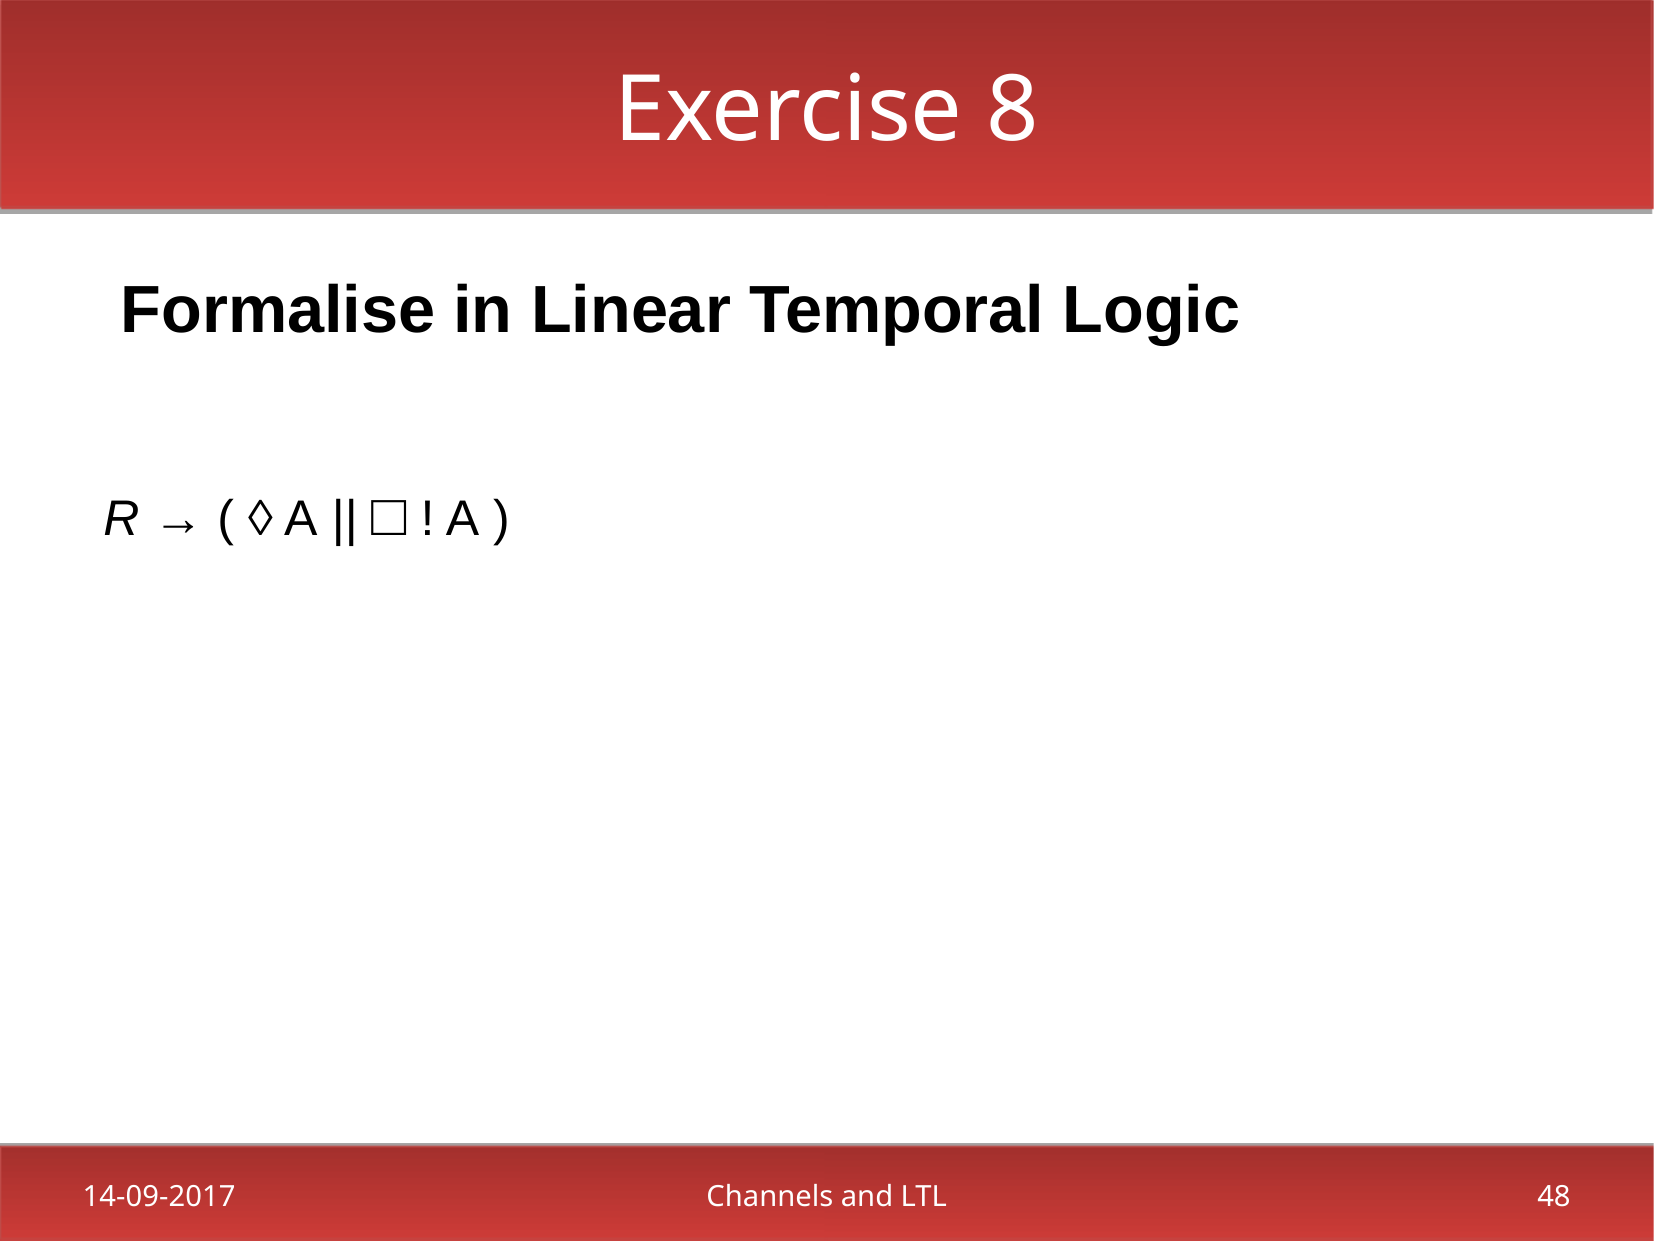

# Exercise 8
Formalise in Linear Temporal Logic
R → ( ◊ A || □ ! A )
14-09-2017
Channels and LTL
48